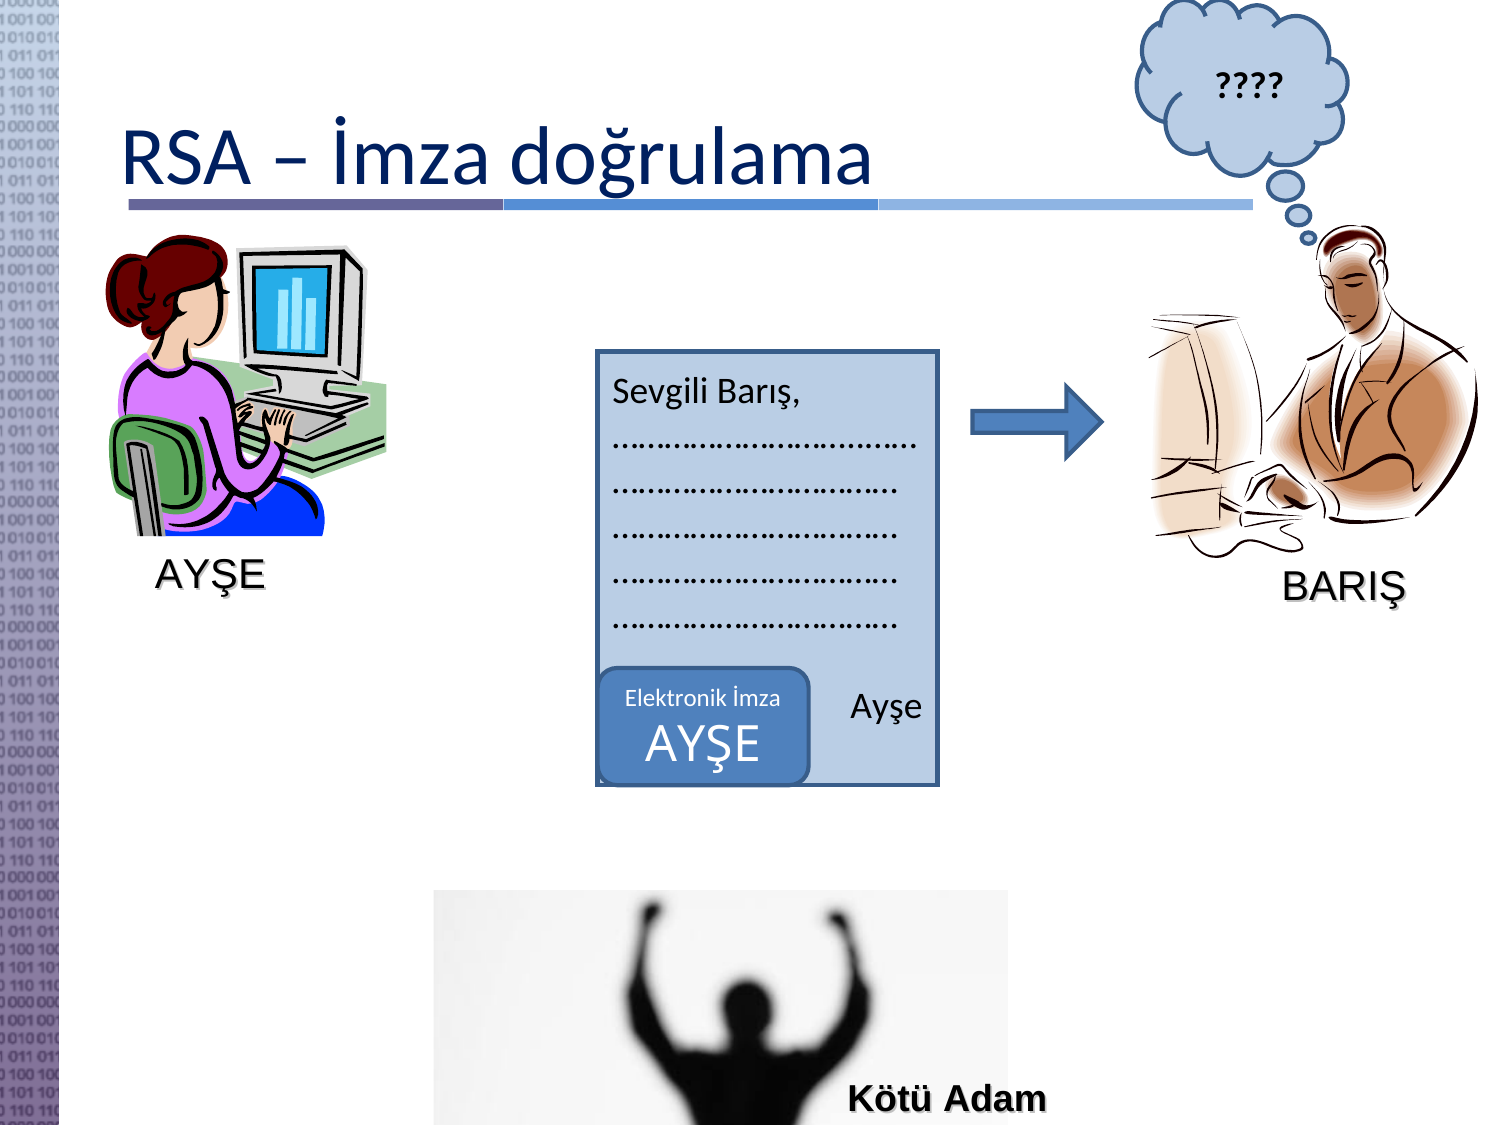

????
RSA – İmza doğrulama
Sevgili Barış,
………………………..…… ……………………………………………………………………………………………………………………………
Ayşe
AYŞE
BARIŞ
Elektronik İmza
AYŞE
Deneme – Test …....………………… ……………………………………………………………………………………………………………………………
Ayşe
Kötü Adam
Elektronik İmza
AYŞE